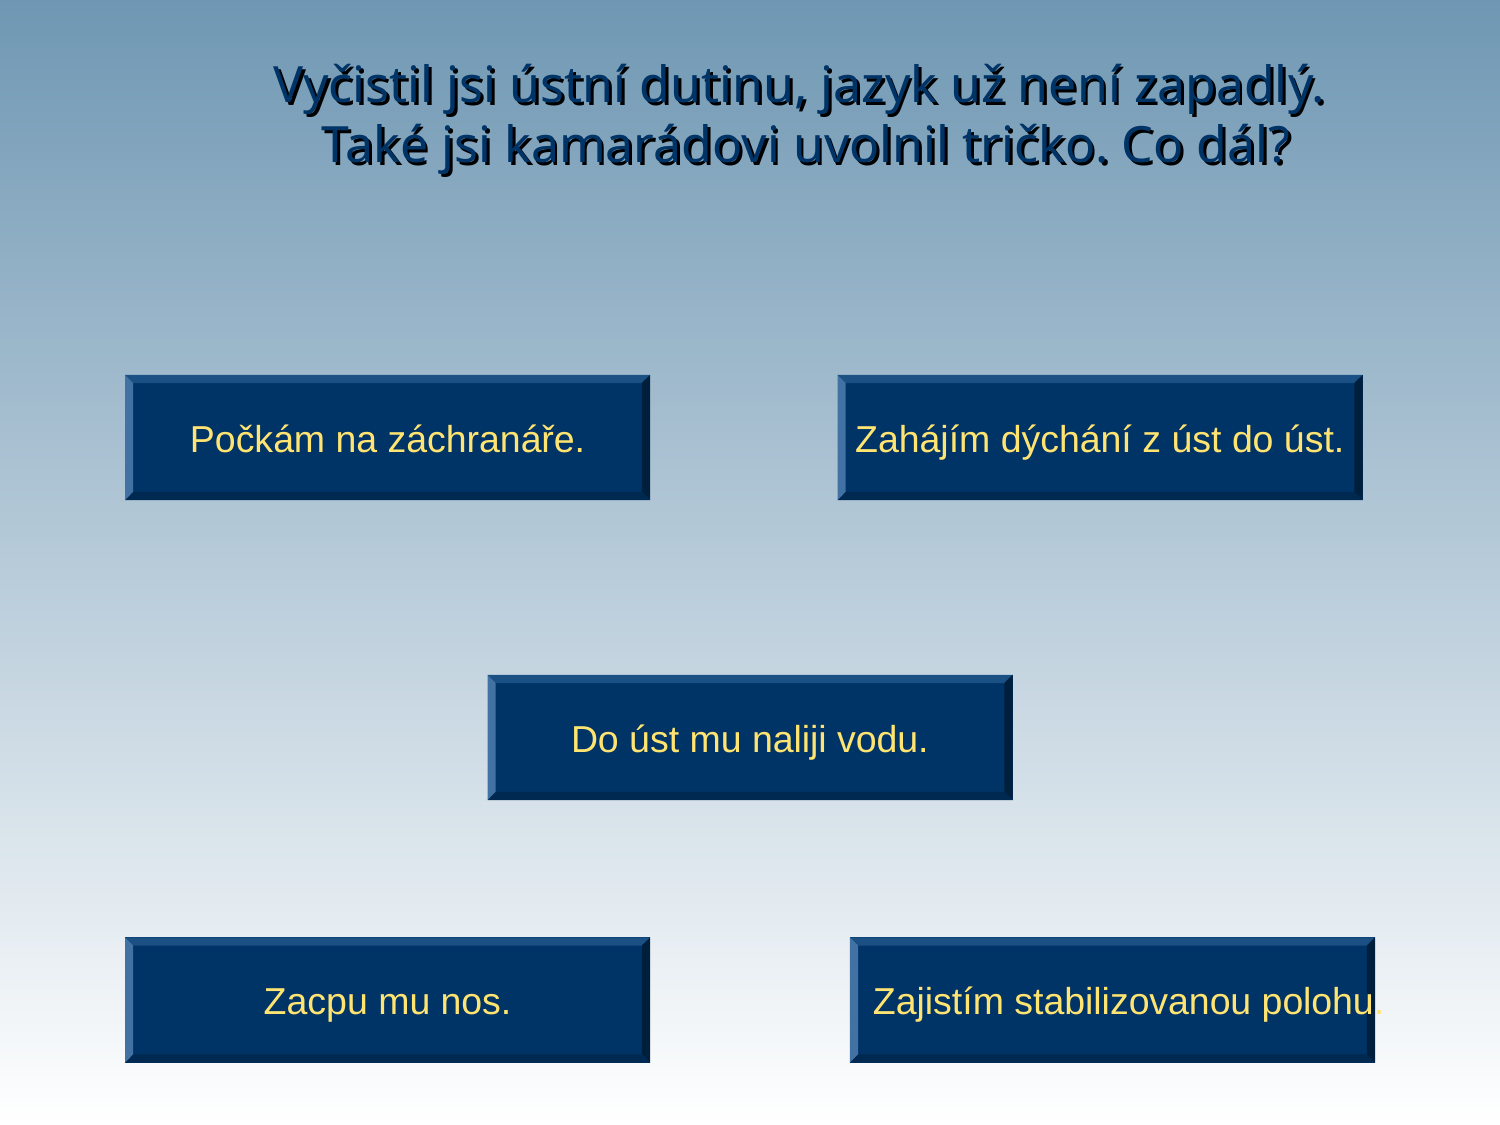

# Vyčistil jsi ústní dutinu, jazyk už není zapadlý. Také jsi kamarádovi uvolnil tričko. Co dál?
Počkám na záchranáře.
Zahájím dýchání z úst do úst.
Do úst mu naliji vodu.
Zacpu mu nos.
Zajistím stabilizovanou polohu.